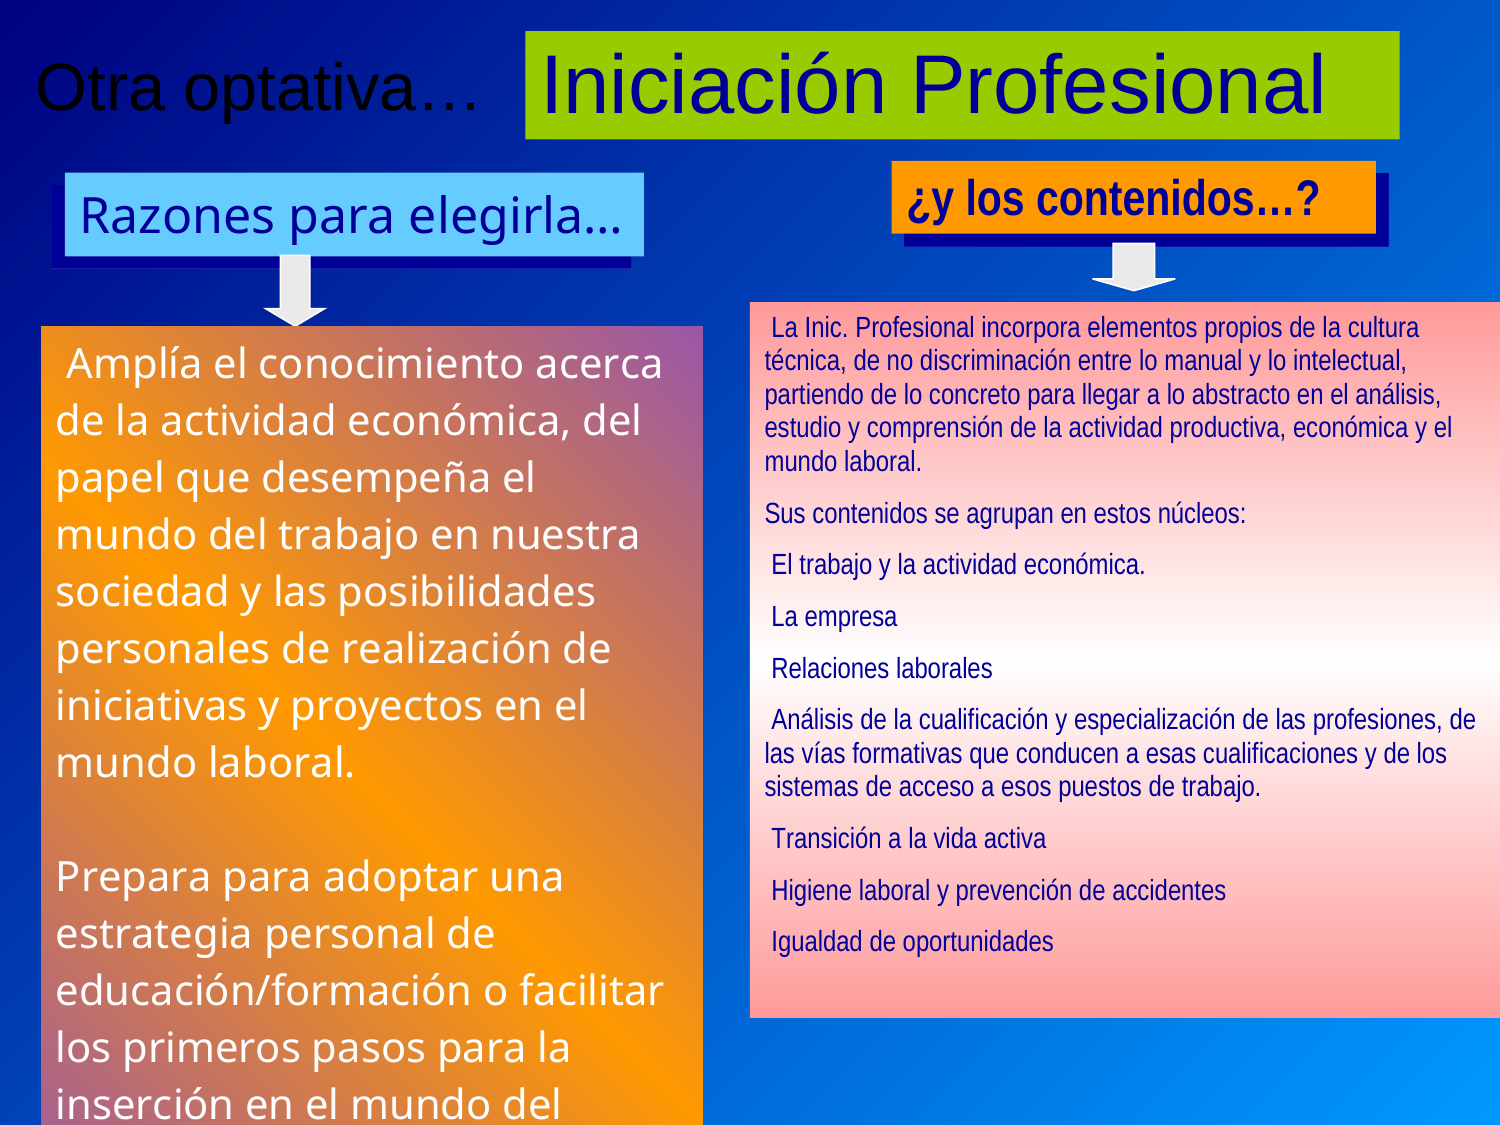

# Otra optativa…
Iniciación Profesional
¿y los contenidos…?
Razones para elegirla…
 La Inic. Profesional incorpora elementos propios de la cultura técnica, de no discriminación entre lo manual y lo intelectual, partiendo de lo concreto para llegar a lo abstracto en el análisis, estudio y comprensión de la actividad productiva, económica y el mundo laboral.
Sus contenidos se agrupan en estos núcleos:
 El trabajo y la actividad económica.
 La empresa
 Relaciones laborales
 Análisis de la cualificación y especialización de las profesiones, de las vías formativas que conducen a esas cualificaciones y de los sistemas de acceso a esos puestos de trabajo.
 Transición a la vida activa
 Higiene laboral y prevención de accidentes
 Igualdad de oportunidades
 Amplía el conocimiento acerca de la actividad económica, del papel que desempeña el mundo del trabajo en nuestra sociedad y las posibilidades personales de realización de iniciativas y proyectos en el mundo laboral.
Prepara para adoptar una estrategia personal de educación/formación o facilitar los primeros pasos para la inserción en el mundo del trabajo.